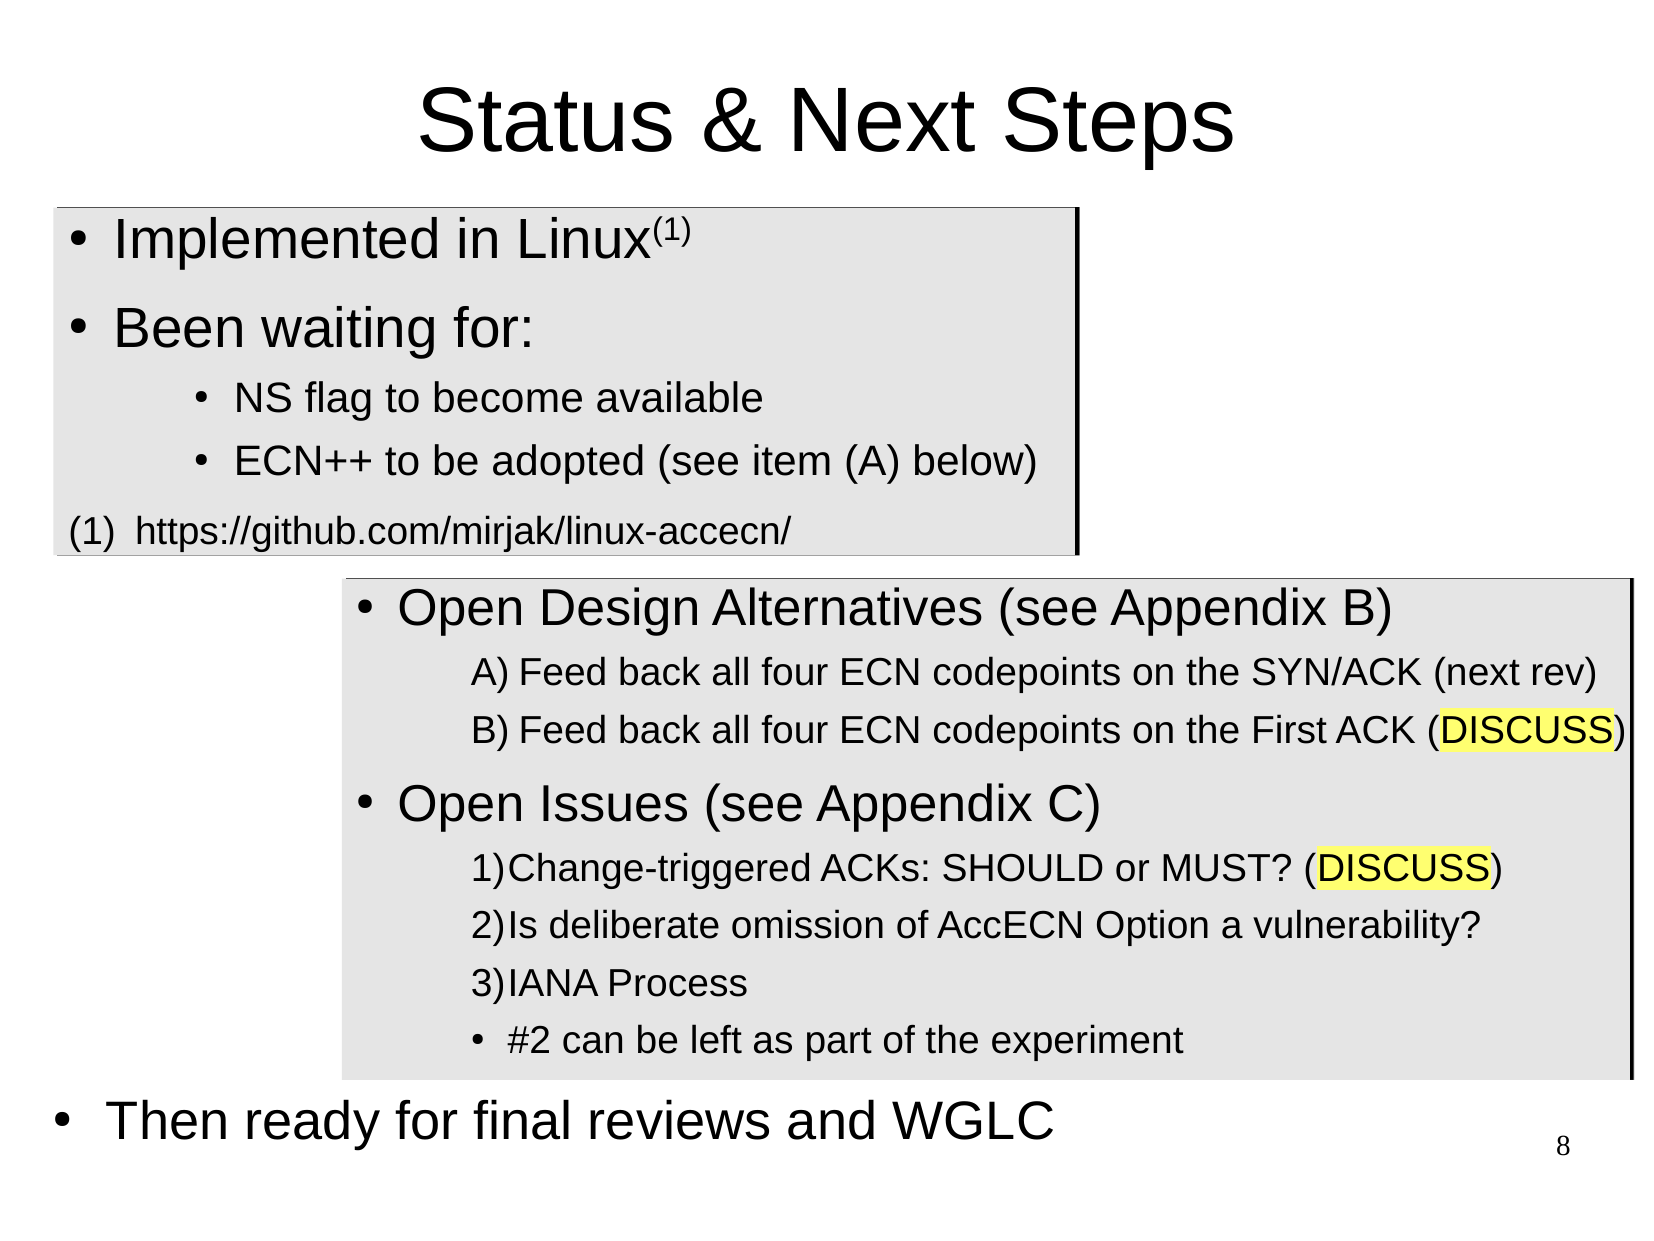

# Status & Next Steps
Implemented in Linux(1)
Been waiting for:
NS flag to become available
ECN++ to be adopted (see item (A) below)
 https://github.com/mirjak/linux-accecn/
Open Design Alternatives (see Appendix B)
 Feed back all four ECN codepoints on the SYN/ACK (next rev)
 Feed back all four ECN codepoints on the First ACK (DISCUSS)
Open Issues (see Appendix C)
Change-triggered ACKs: SHOULD or MUST? (DISCUSS)
Is deliberate omission of AccECN Option a vulnerability?
IANA Process
#2 can be left as part of the experiment
Then ready for final reviews and WGLC
8